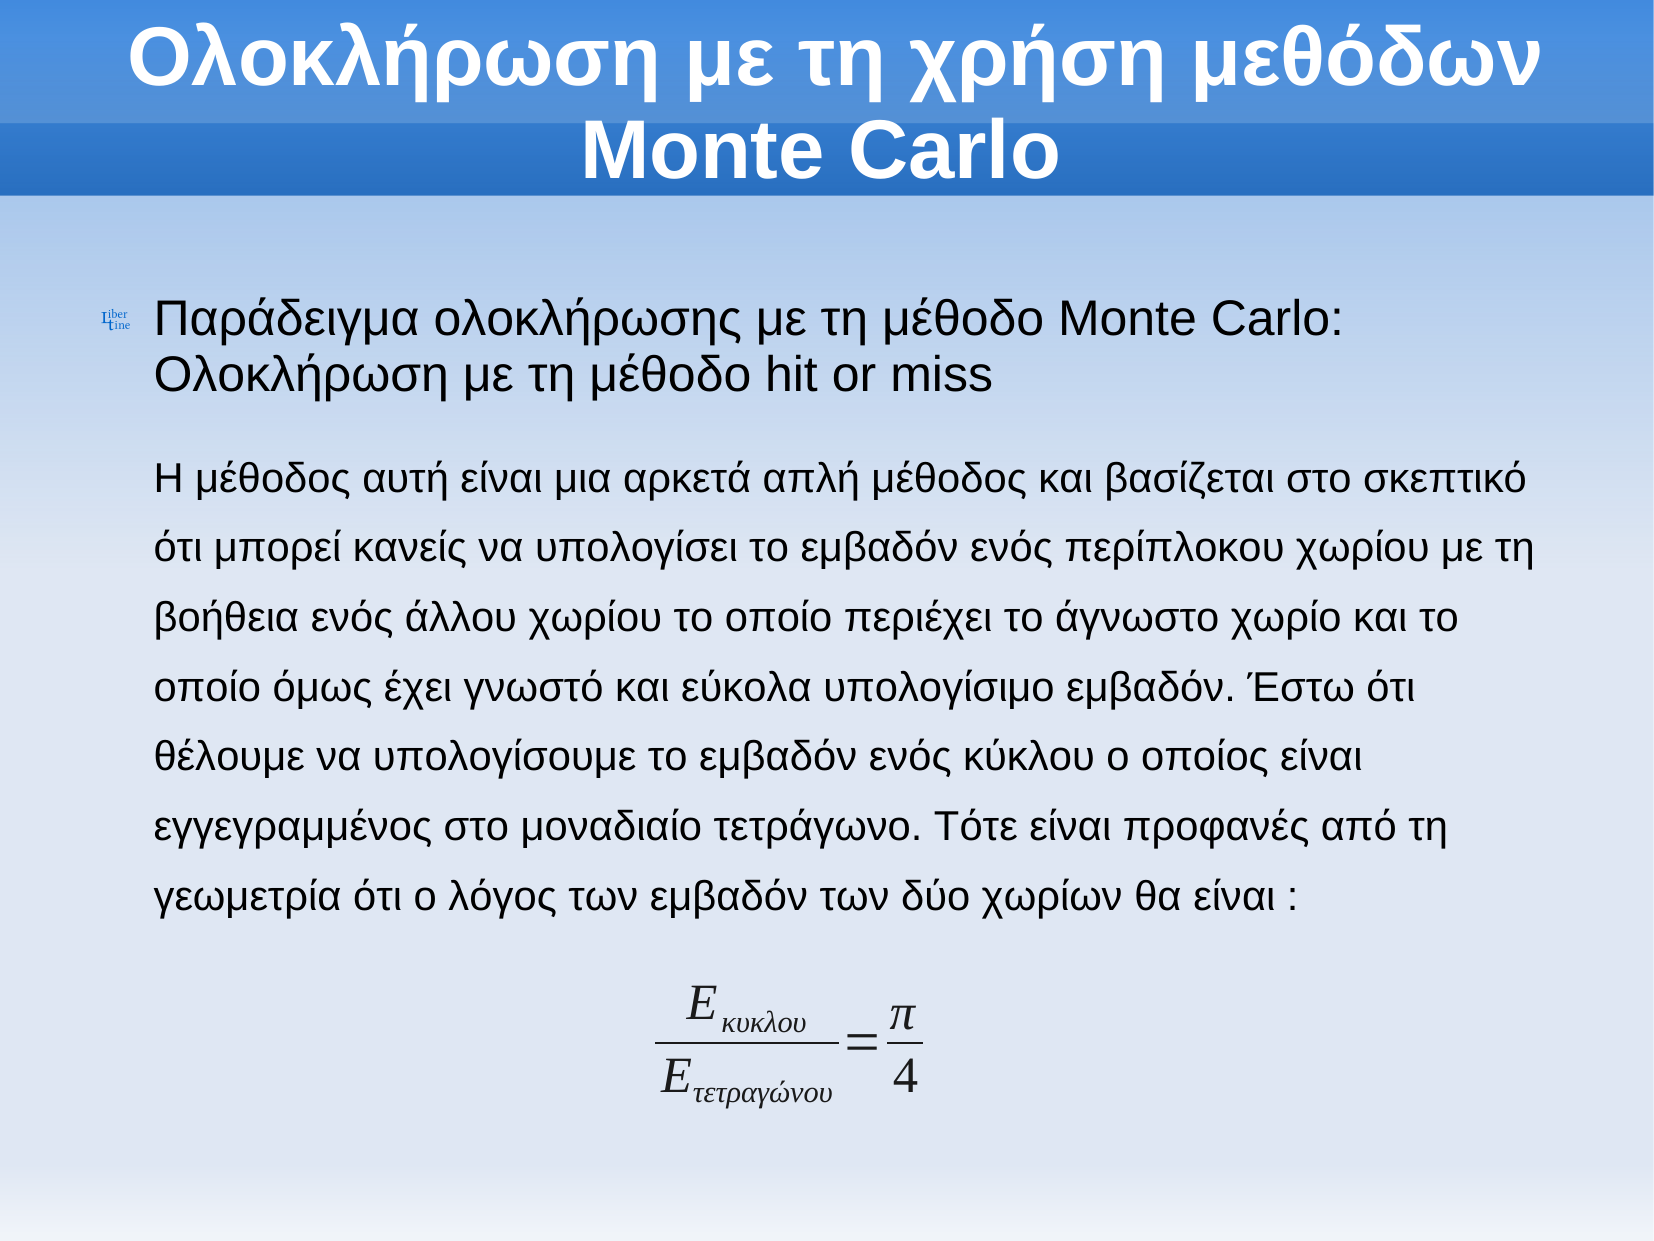

# Ολοκλήρωση με τη χρήση μεθόδων Monte Carlo
Παράδειγμα ολοκλήρωσης με τη μέθοδο Monte Carlo: Ολοκλήρωση με τη μέθοδο hit or miss
Η μέθοδος αυτή είναι μια αρκετά απλή μέθοδος και βασίζεται στο σκεπτικό ότι μπορεί κανείς να υπολογίσει το εμβαδόν ενός περίπλοκου χωρίου με τη βοήθεια ενός άλλου χωρίου το οποίο περιέχει το άγνωστο χωρίο και το οποίο όμως έχει γνωστό και εύκολα υπολογίσιμο εμβαδόν. Έστω ότι θέλουμε να υπολογίσουμε το εμβαδόν ενός κύκλου ο οποίος είναι εγγεγραμμένος στο μοναδιαίο τετράγωνο. Τότε είναι προφανές από τη γεωμετρία ότι ο λόγος των εμβαδόν των δύο χωρίων θα είναι :